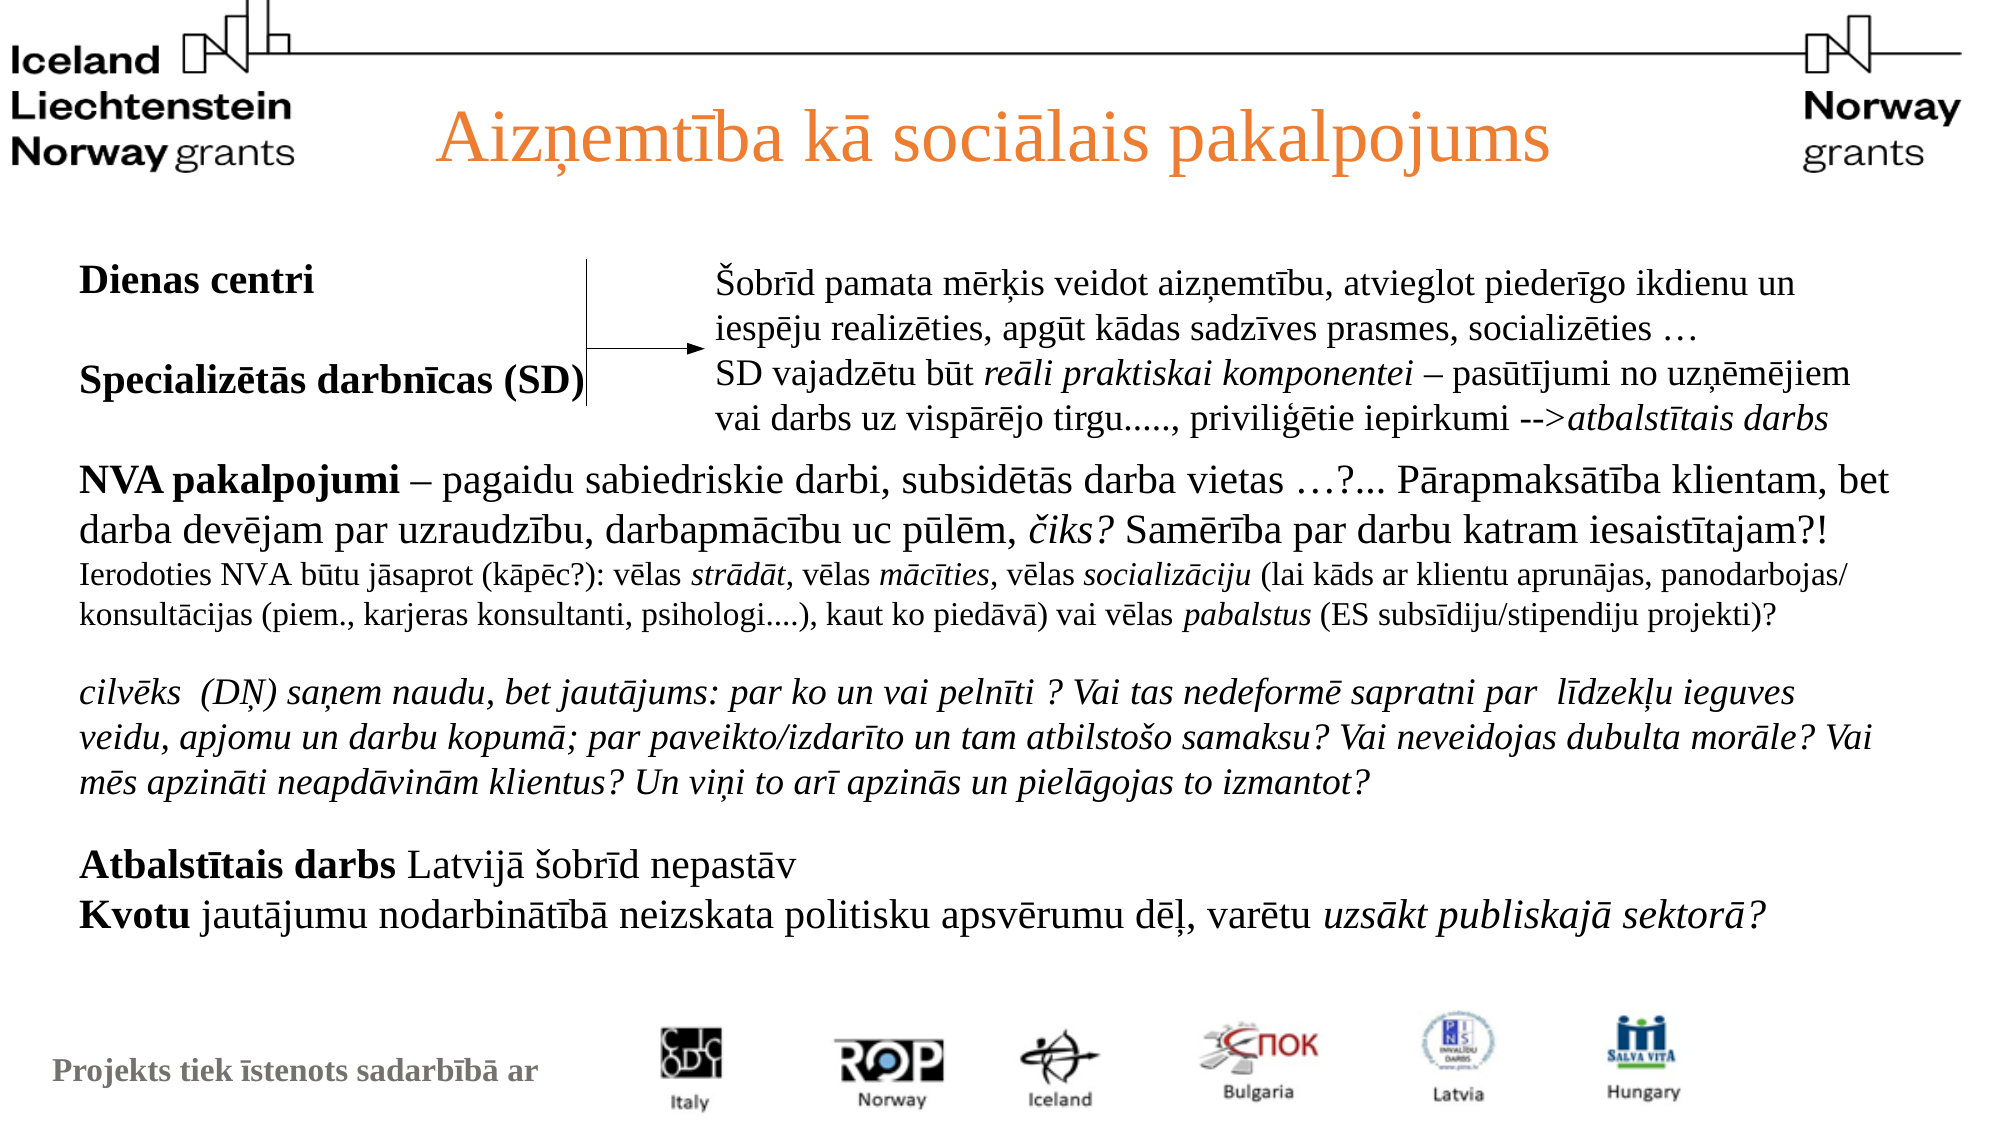

# Aizņemtība kā sociālais pakalpojums
Dienas centri
Specializētās darbnīcas (SD)
NVA pakalpojumi – pagaidu sabiedriskie darbi, subsidētās darba vietas …?... Pārapmaksātība klientam, bet darba devējam par uzraudzību, darbapmācību uc pūlēm, čiks? Samērība par darbu katram iesaistītajam?!
Ierodoties NVA būtu jāsaprot (kāpēc?): vēlas strādāt, vēlas mācīties, vēlas socializāciju (lai kāds ar klientu aprunājas, panodarbojas/ konsultācijas (piem., karjeras konsultanti, psihologi....), kaut ko piedāvā) vai vēlas pabalstus (ES subsīdiju/stipendiju projekti)?
cilvēks (DŅ) saņem naudu, bet jautājums: par ko un vai pelnīti ? Vai tas nedeformē sapratni par līdzekļu ieguves veidu, apjomu un darbu kopumā; par paveikto/izdarīto un tam atbilstošo samaksu? Vai neveidojas dubulta morāle? Vai mēs apzināti neapdāvinām klientus? Un viņi to arī apzinās un pielāgojas to izmantot?
Atbalstītais darbs Latvijā šobrīd nepastāv
Kvotu jautājumu nodarbinātībā neizskata politisku apsvērumu dēļ, varētu uzsākt publiskajā sektorā?
Šobrīd pamata mērķis veidot aizņemtību, atvieglot piederīgo ikdienu un iespēju realizēties, apgūt kādas sadzīves prasmes, socializēties …
SD vajadzētu būt reāli praktiskai komponentei – pasūtījumi no uzņēmējiem vai darbs uz vispārējo tirgu....., priviliģētie iepirkumi -->atbalstītais darbs
Projekts tiek īstenots sadarbībā ar